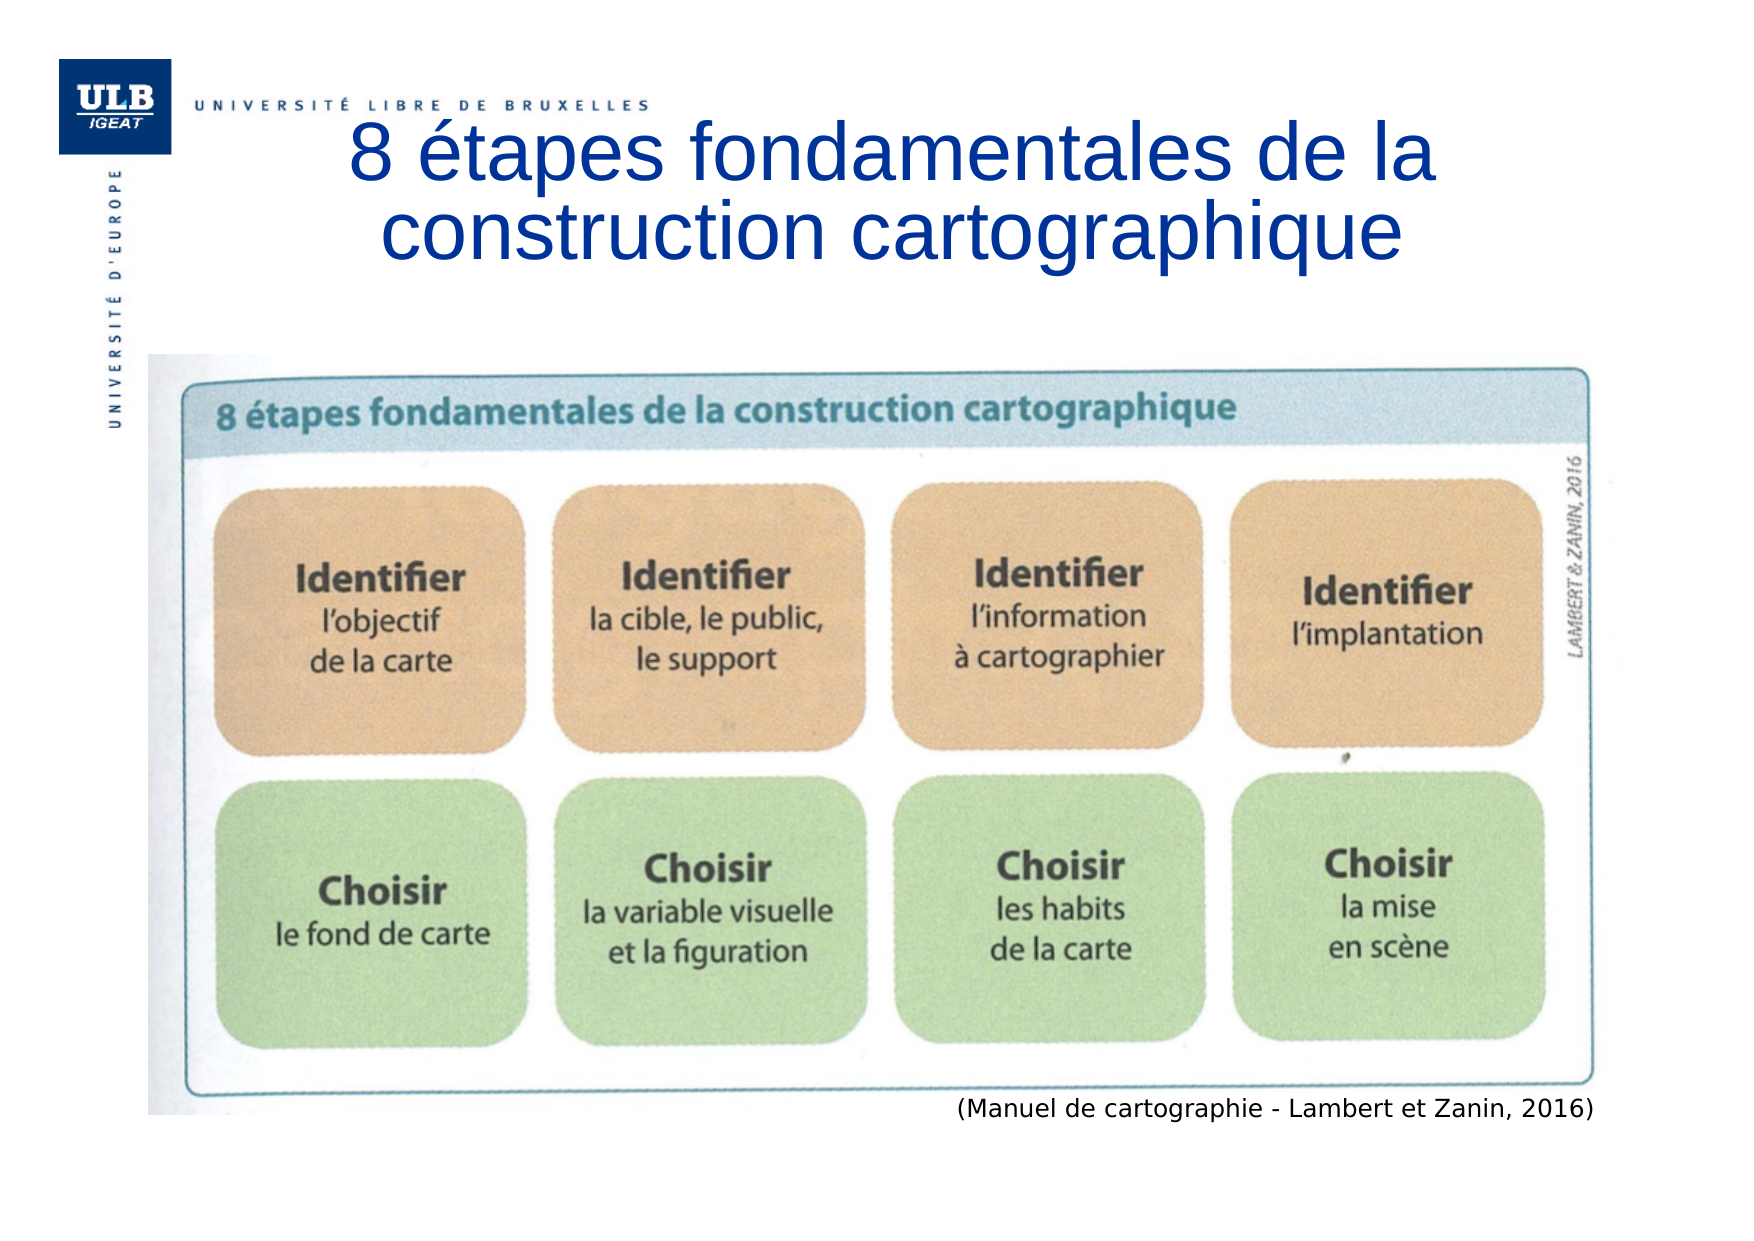

# 8 étapes fondamentales de la construction cartographique
GEOG-F-105 - Méthodologie de la géographie humaine I
12
(Manuel de cartographie - Lambert et Zanin, 2016)